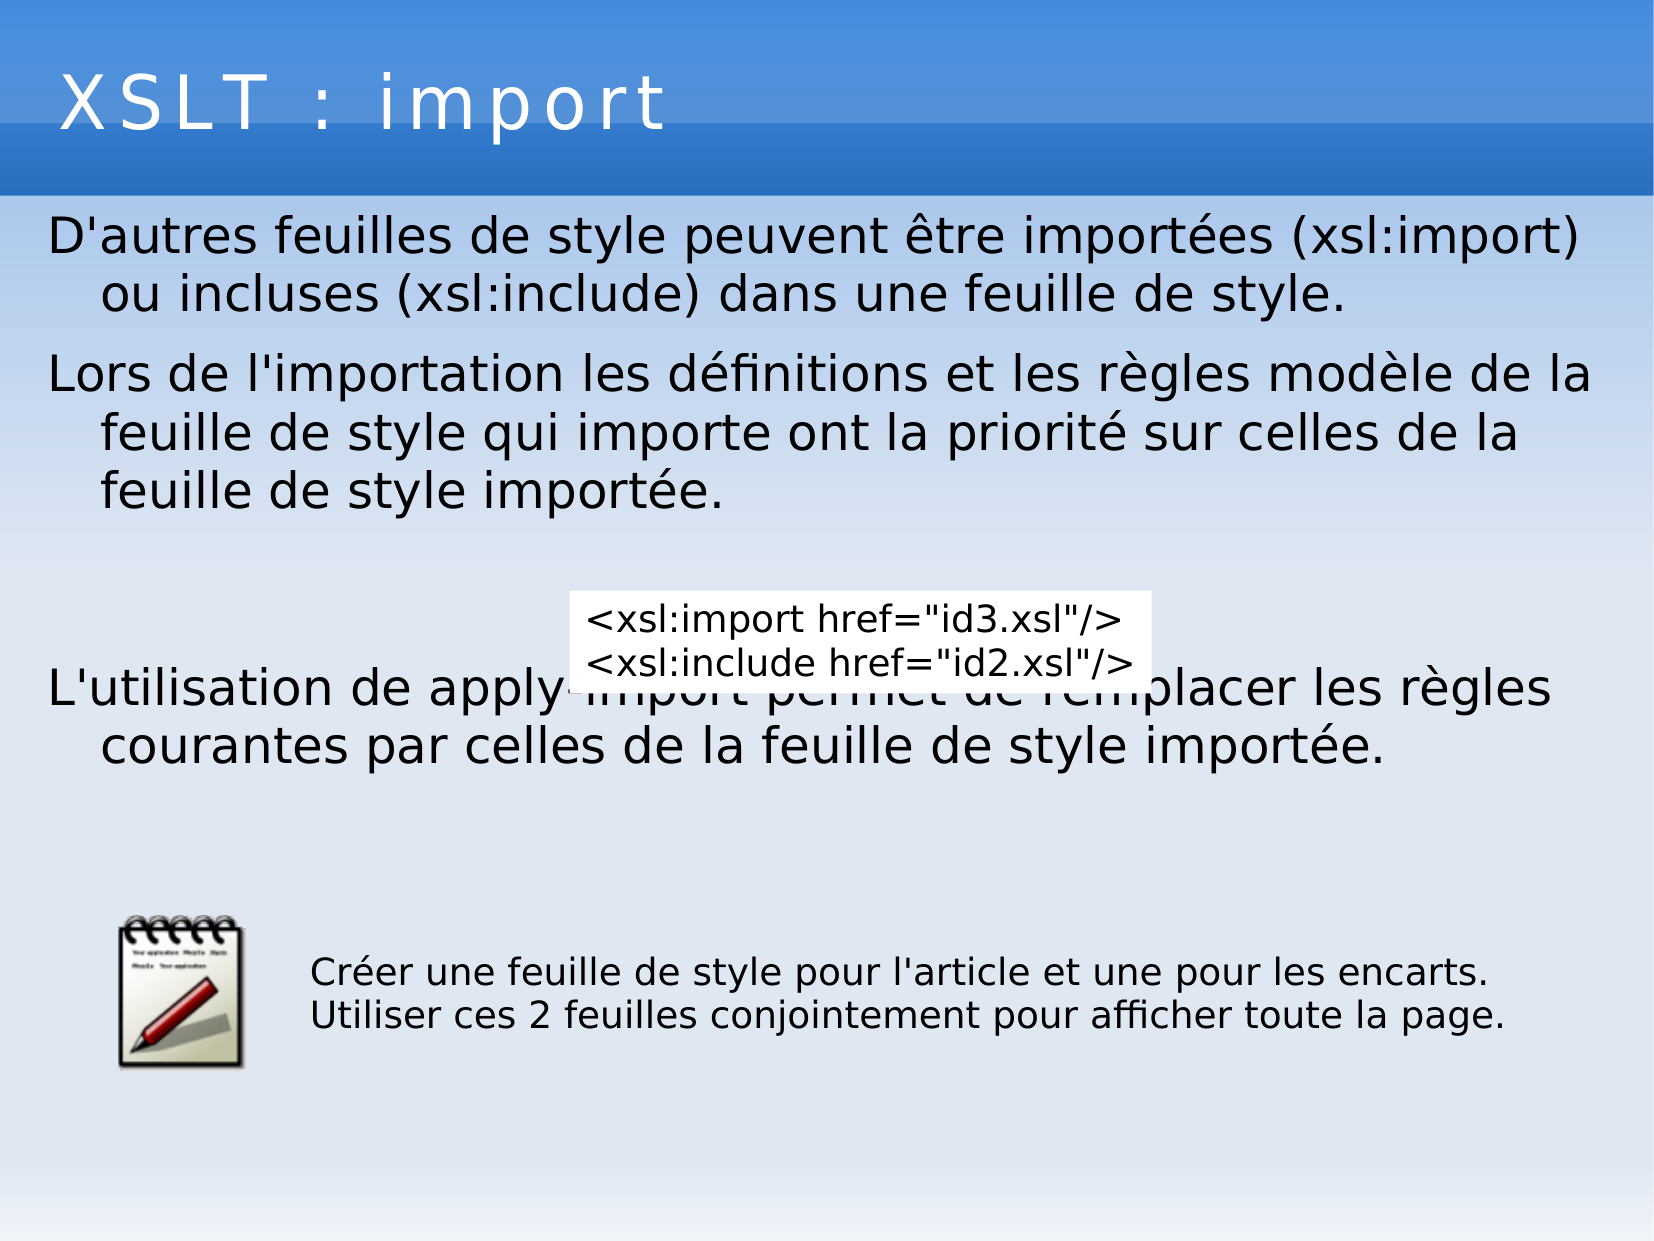

# XSLT : import
D'autres feuilles de style peuvent être importées (xsl:import) ou incluses (xsl:include) dans une feuille de style.
Lors de l'importation les définitions et les règles modèle de la feuille de style qui importe ont la priorité sur celles de la feuille de style importée.
L'utilisation de apply-import permet de remplacer les règles courantes par celles de la feuille de style importée.
<xsl:import href="id3.xsl"/>
<xsl:include href="id2.xsl"/>
Créer une feuille de style pour l'article et une pour les encarts.
Utiliser ces 2 feuilles conjointement pour afficher toute la page.